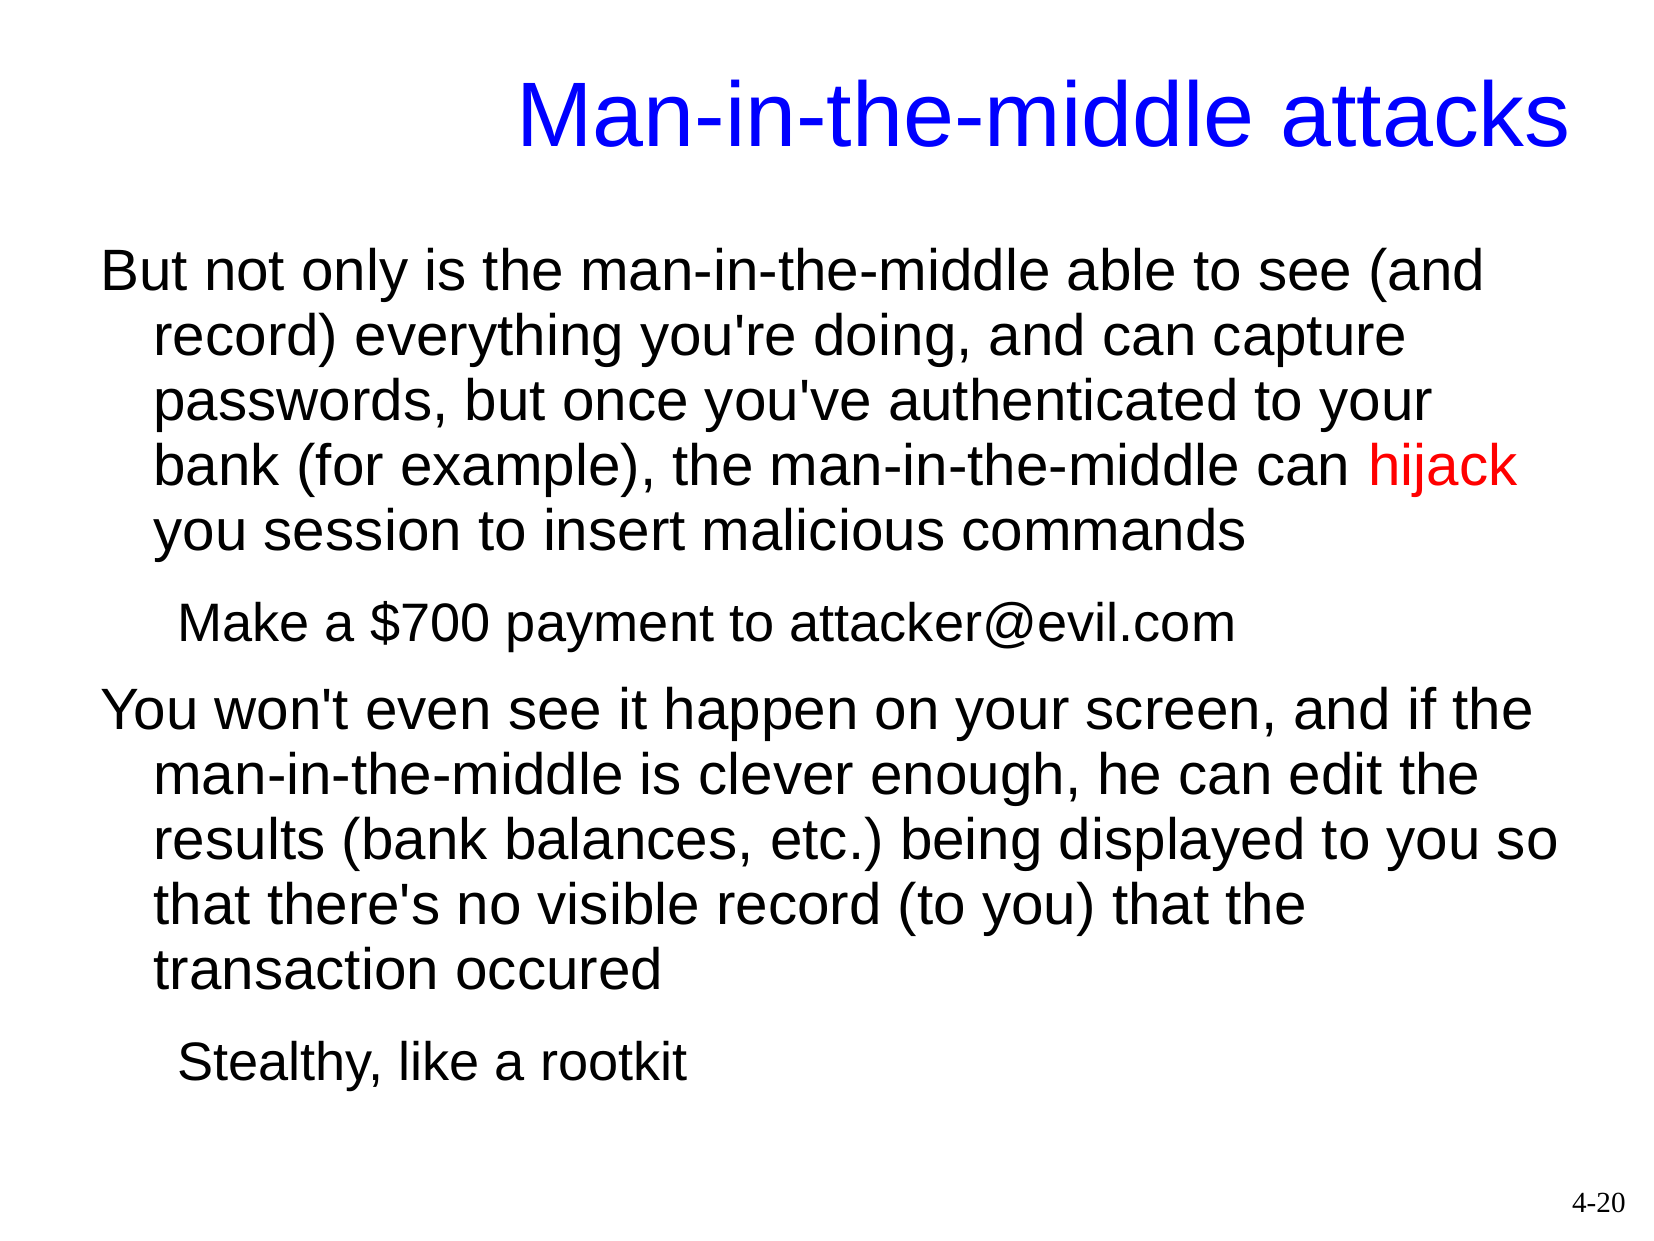

# Man-in-the-middle attacks
But not only is the man-in-the-middle able to see (and record) everything you're doing, and can capture passwords, but once you've authenticated to your bank (for example), the man-in-the-middle can hijack you session to insert malicious commands
Make a $700 payment to attacker@evil.com
You won't even see it happen on your screen, and if the man-in-the-middle is clever enough, he can edit the results (bank balances, etc.) being displayed to you so that there's no visible record (to you) that the transaction occured
Stealthy, like a rootkit